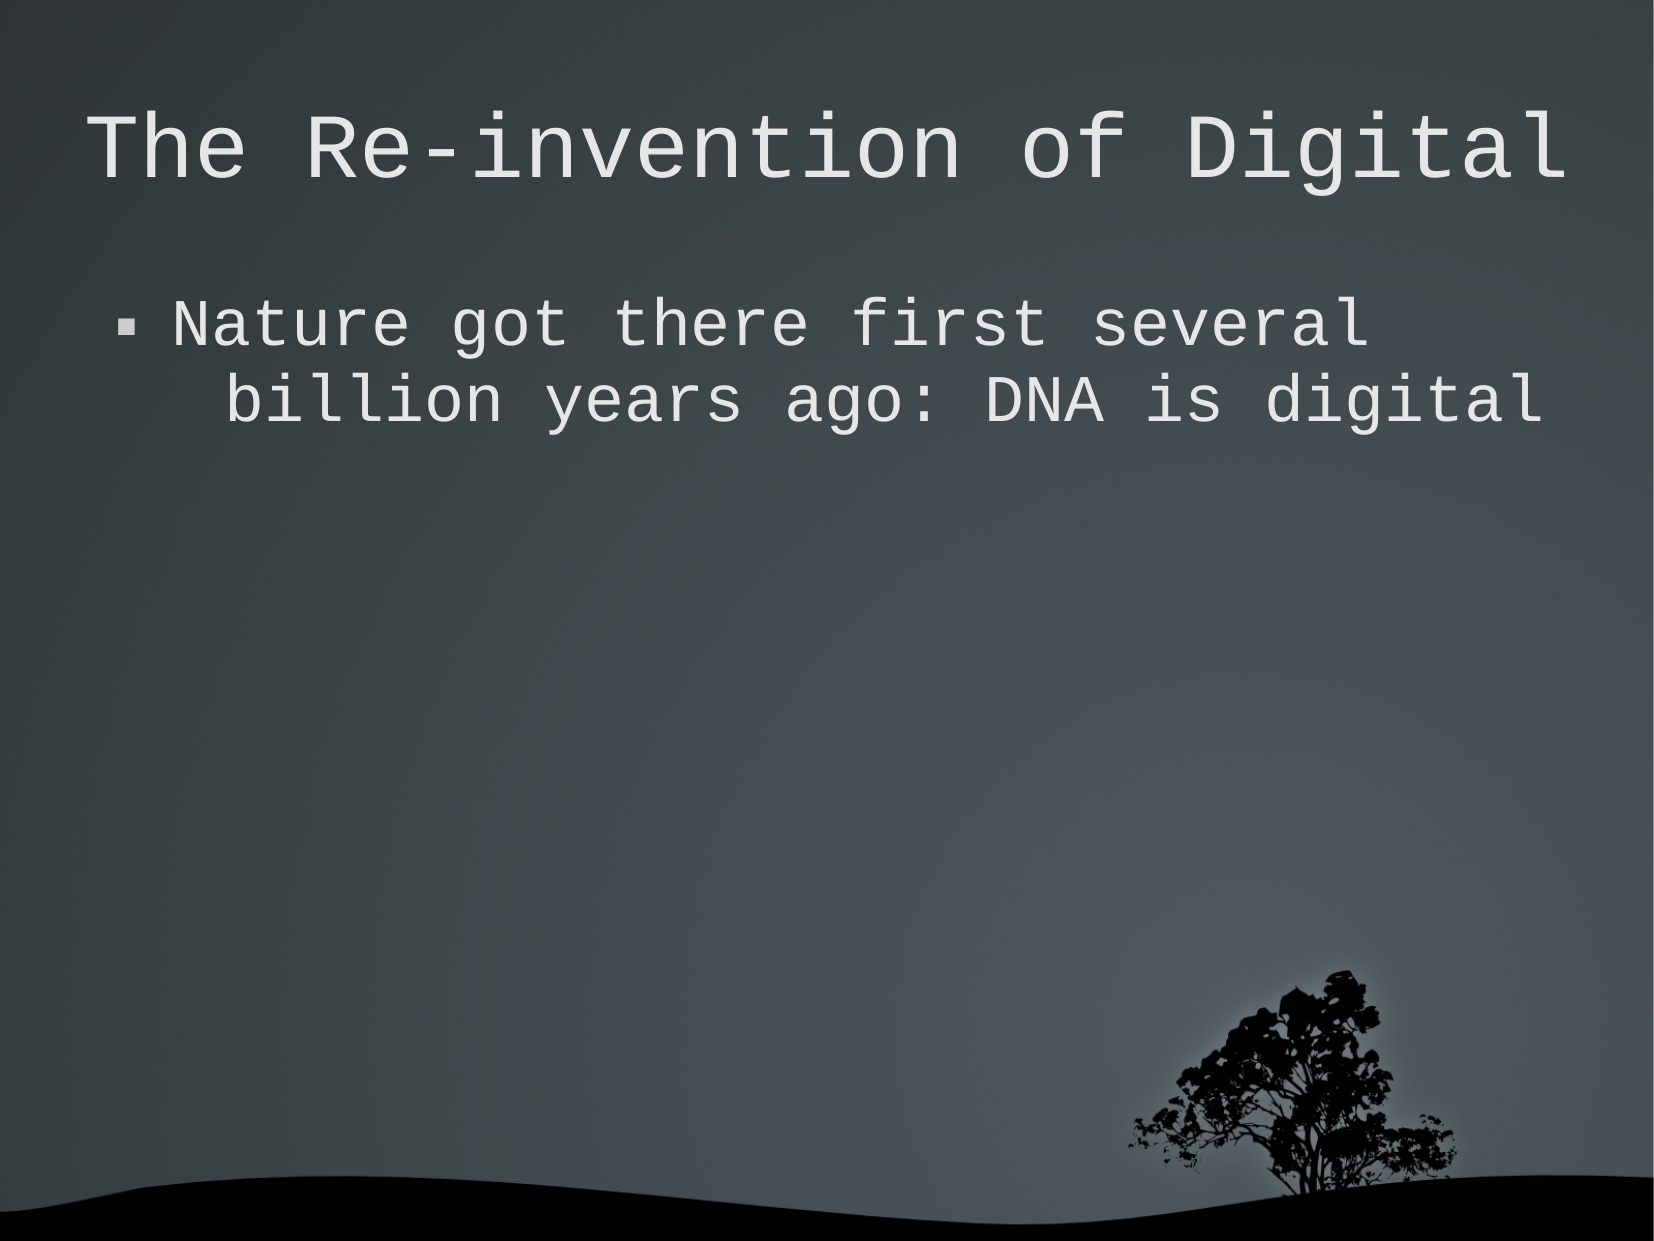

# The Re-invention of Digital
Nature got there first several billion years ago: DNA is digital